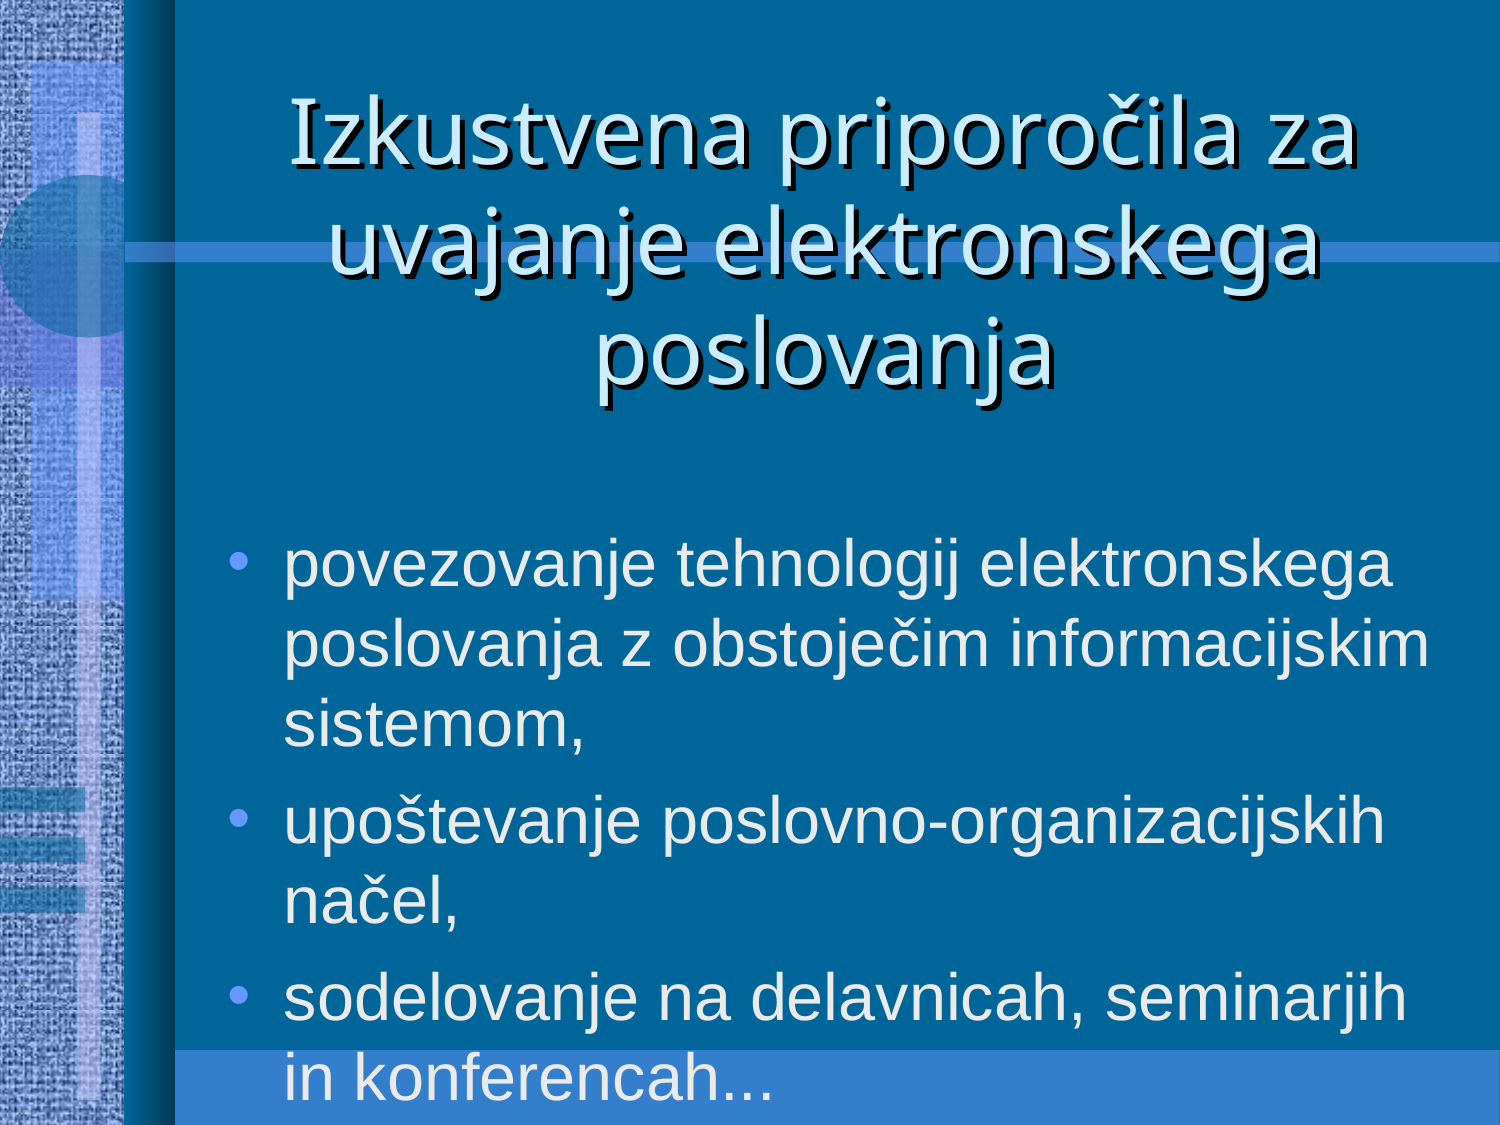

# Izkustvena priporočila za uvajanje elektronskega poslovanja
povezovanje tehnologij elektronskega poslovanja z obstoječim informacijskim sistemom,
upoštevanje poslovno-organizacijskih načel,
sodelovanje na delavnicah, seminarjih in konferencah...